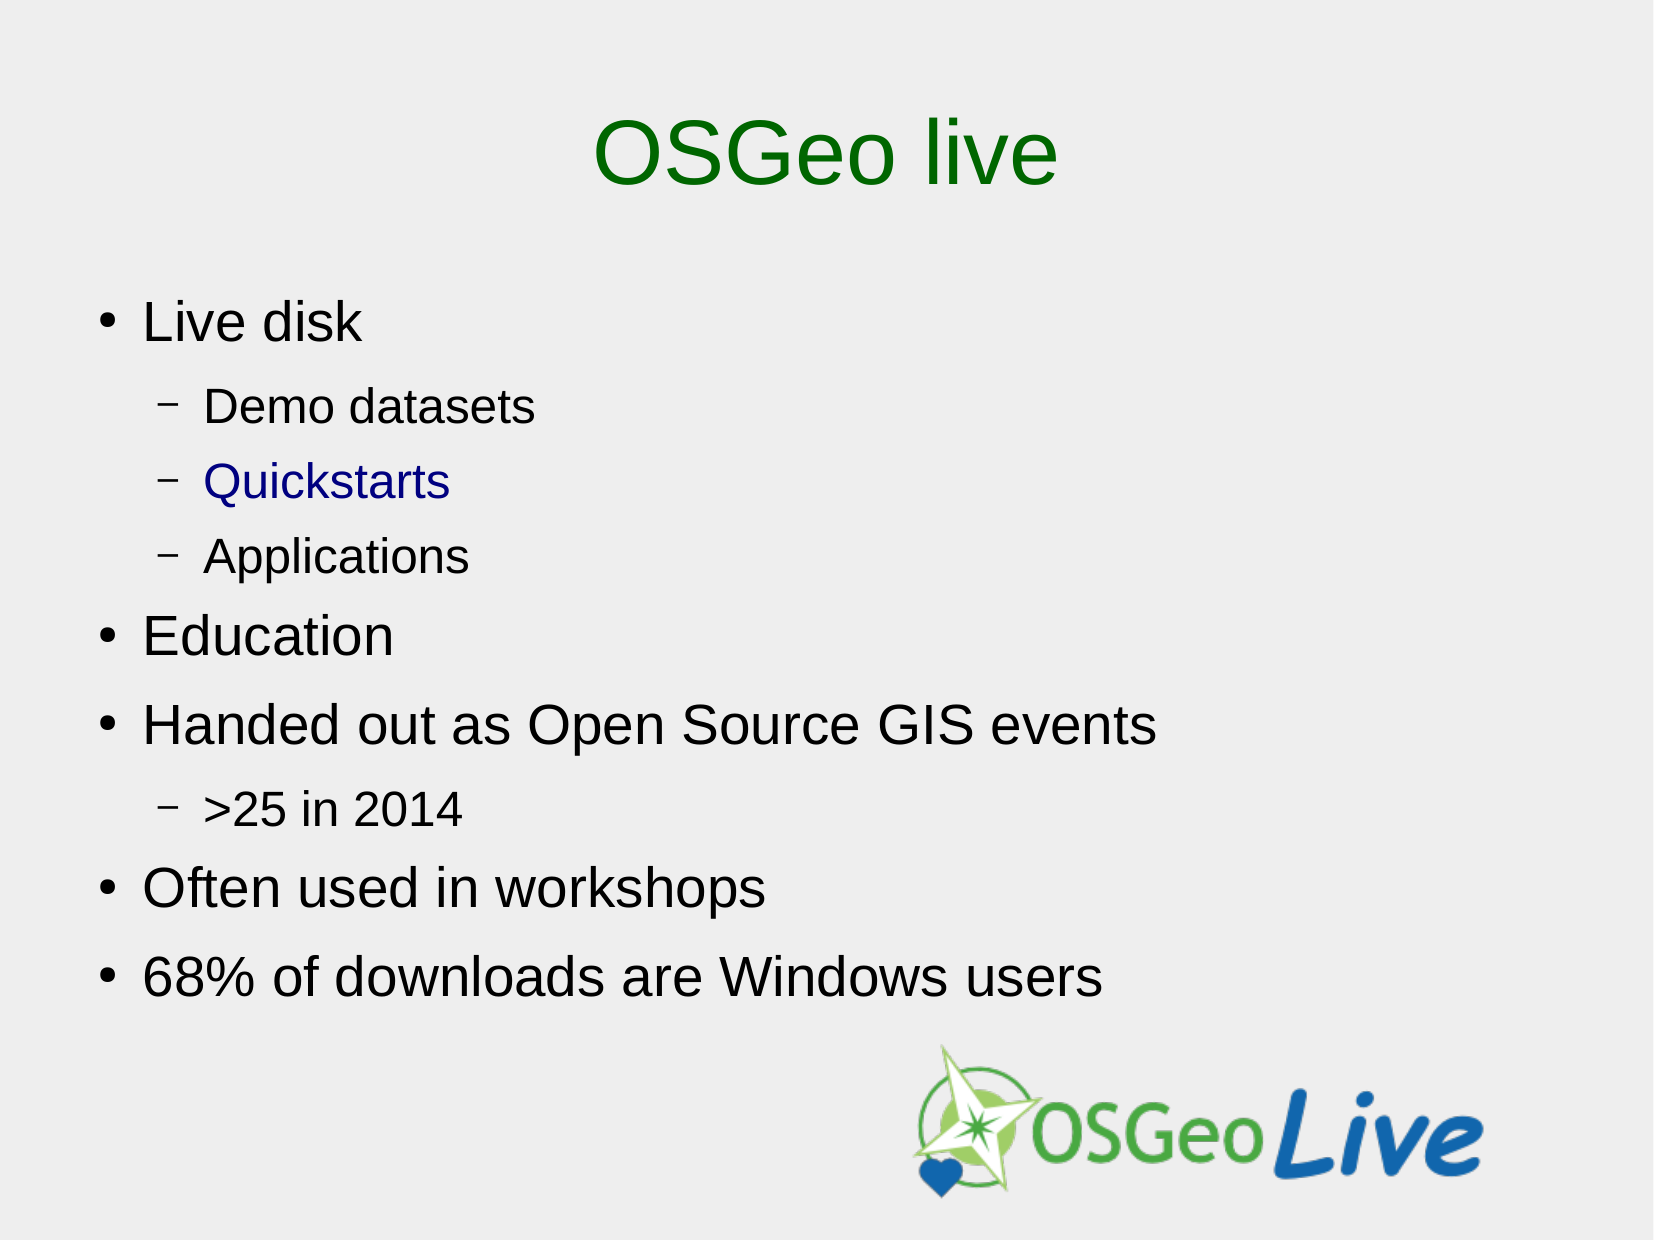

# OSGeo live
Live disk
Demo datasets
Quickstarts
Applications
Education
Handed out as Open Source GIS events
>25 in 2014
Often used in workshops
68% of downloads are Windows users